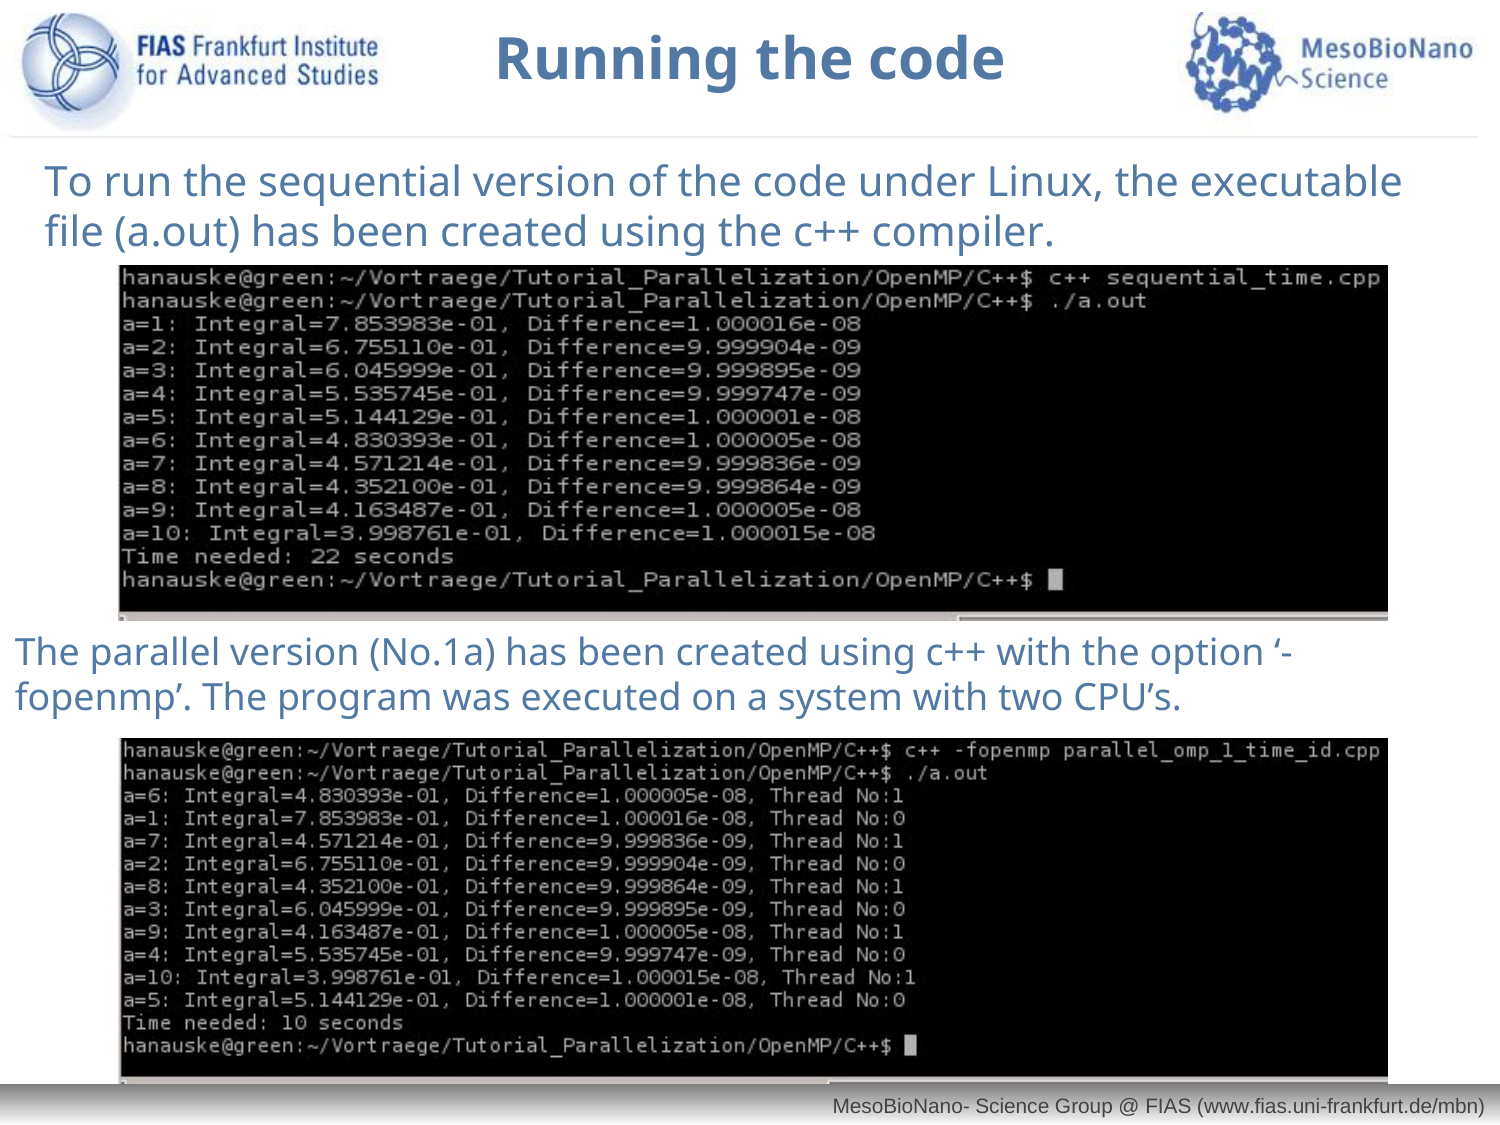

# Running the code
To run the sequential version of the code under Linux, the executable file (a.out) has been created using the c++ compiler.
The parallel version (No.1a) has been created using c++ with the option ‘-fopenmp’. The program was executed on a system with two CPU’s.